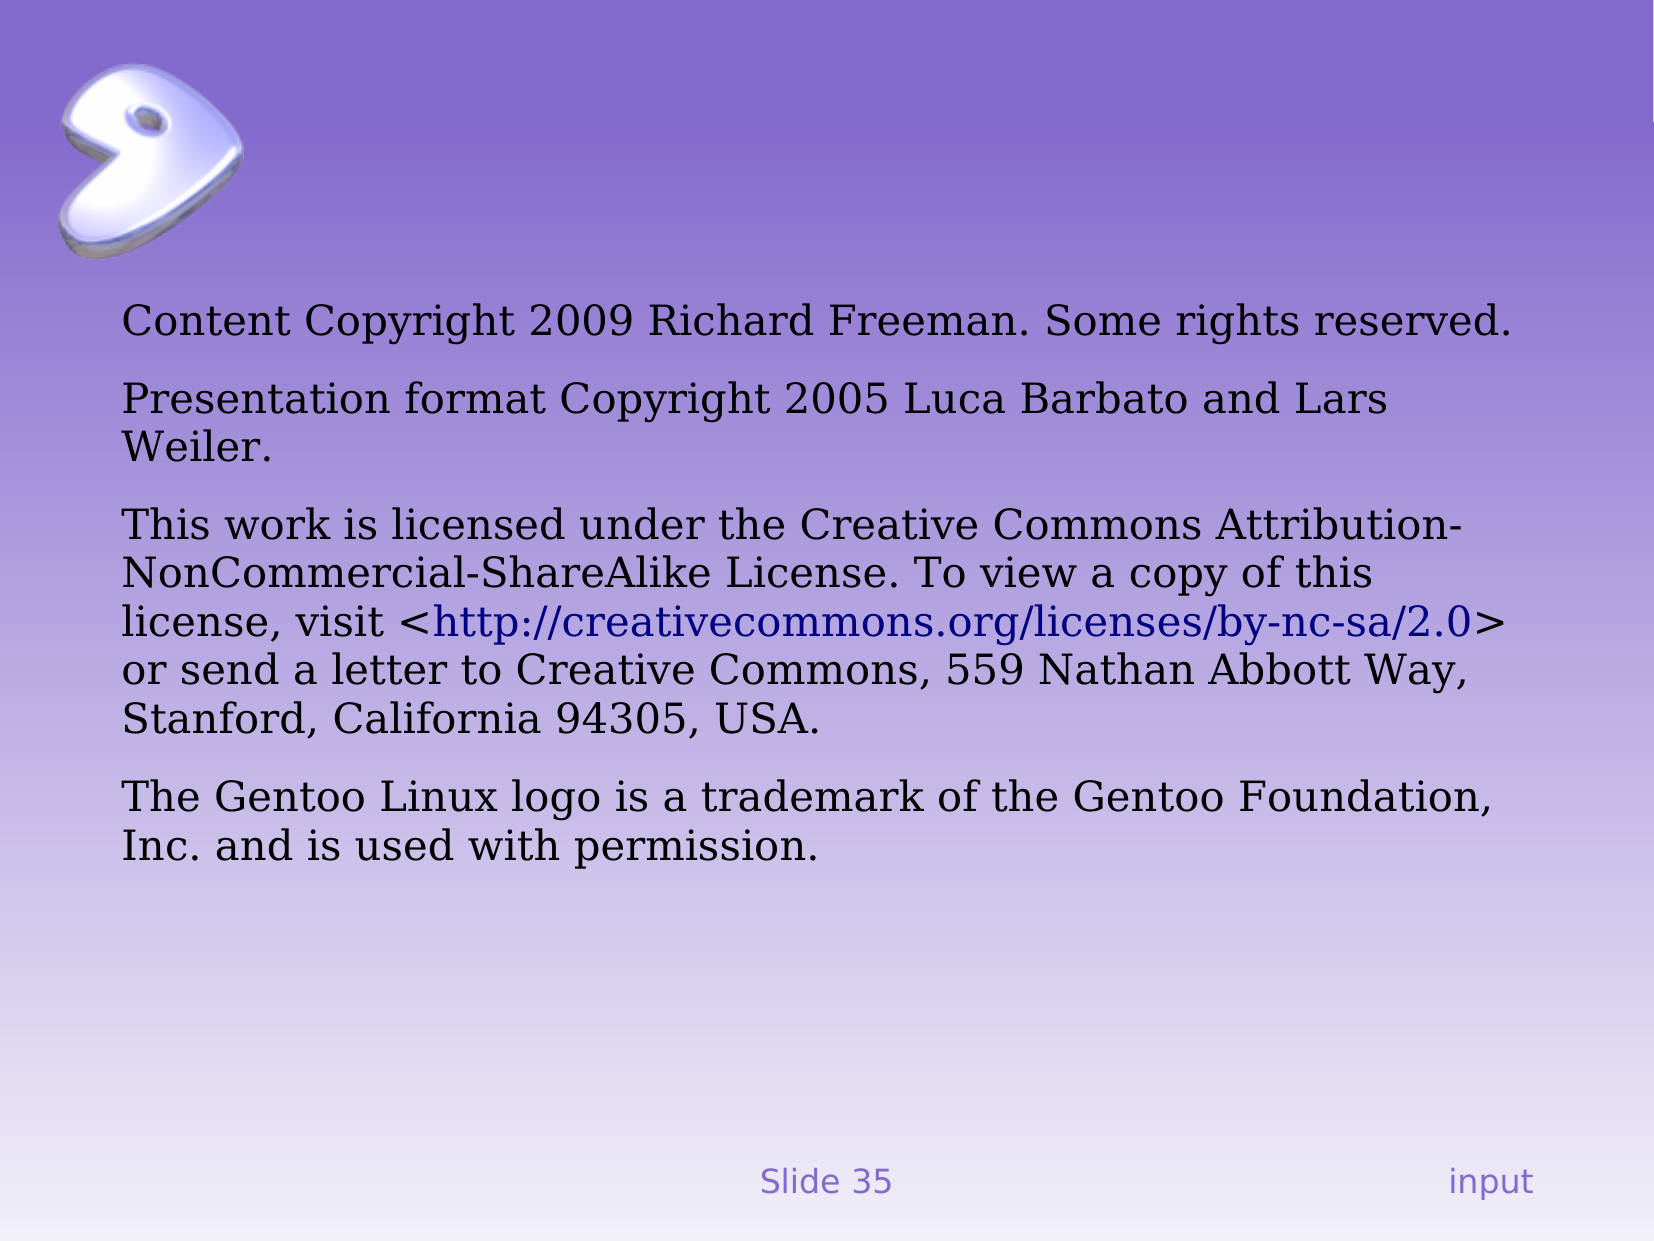

# Content Copyright 2009 Richard Freeman. Some rights reserved.
Presentation format Copyright 2005 Luca Barbato and Lars Weiler.
This work is licensed under the Creative Commons Attribution-NonCommercial-ShareAlike License. To view a copy of this license, visit <http://creativecommons.org/licenses/by-nc-sa/2.0> or send a letter to Creative Commons, 559 Nathan Abbott Way, Stanford, California 94305, USA.
The Gentoo Linux logo is a trademark of the Gentoo Foundation, Inc. and is used with permission.